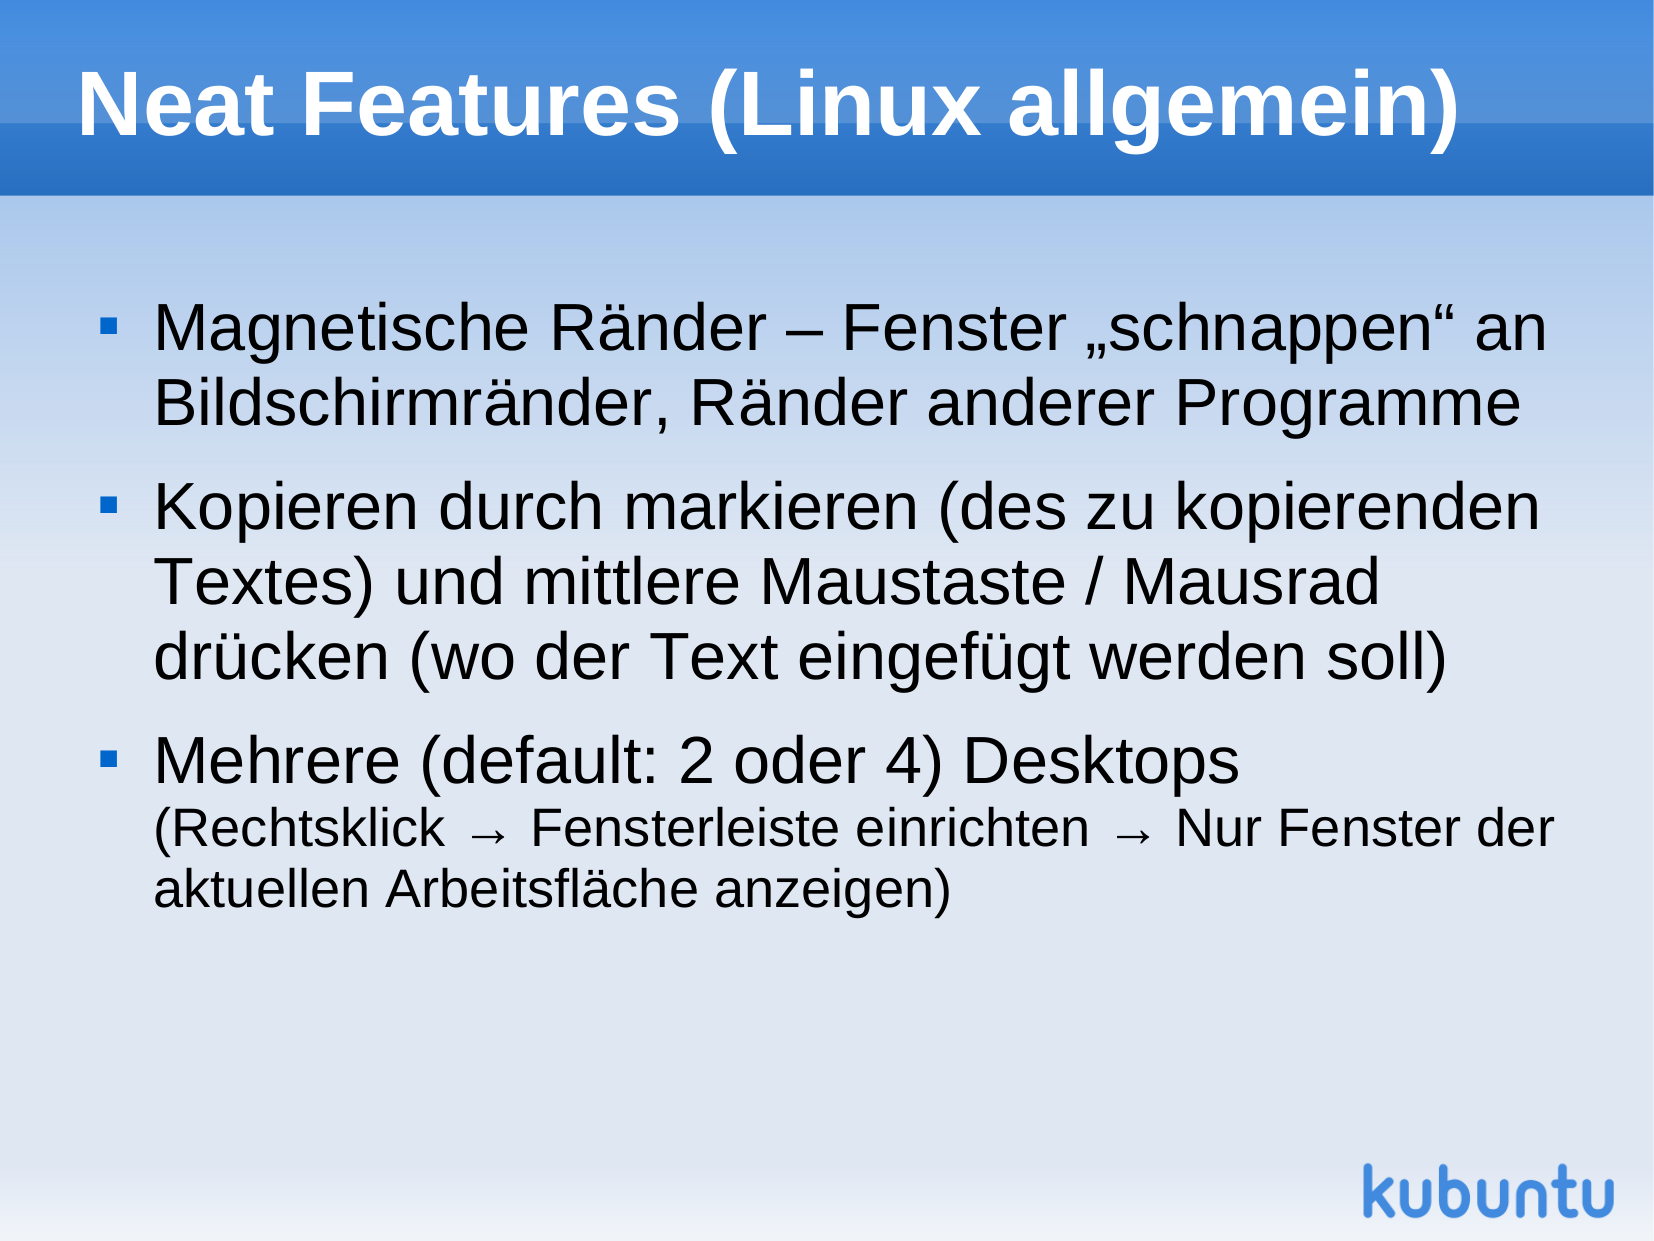

# Neat Features (Linux allgemein)
Magnetische Ränder – Fenster „schnappen“ an Bildschirmränder, Ränder anderer Programme
Kopieren durch markieren (des zu kopierenden Textes) und mittlere Maustaste / Mausrad drücken (wo der Text eingefügt werden soll)
Mehrere (default: 2 oder 4) Desktops
(Rechtsklick → Fensterleiste einrichten → Nur Fenster der aktuellen Arbeitsfläche anzeigen)